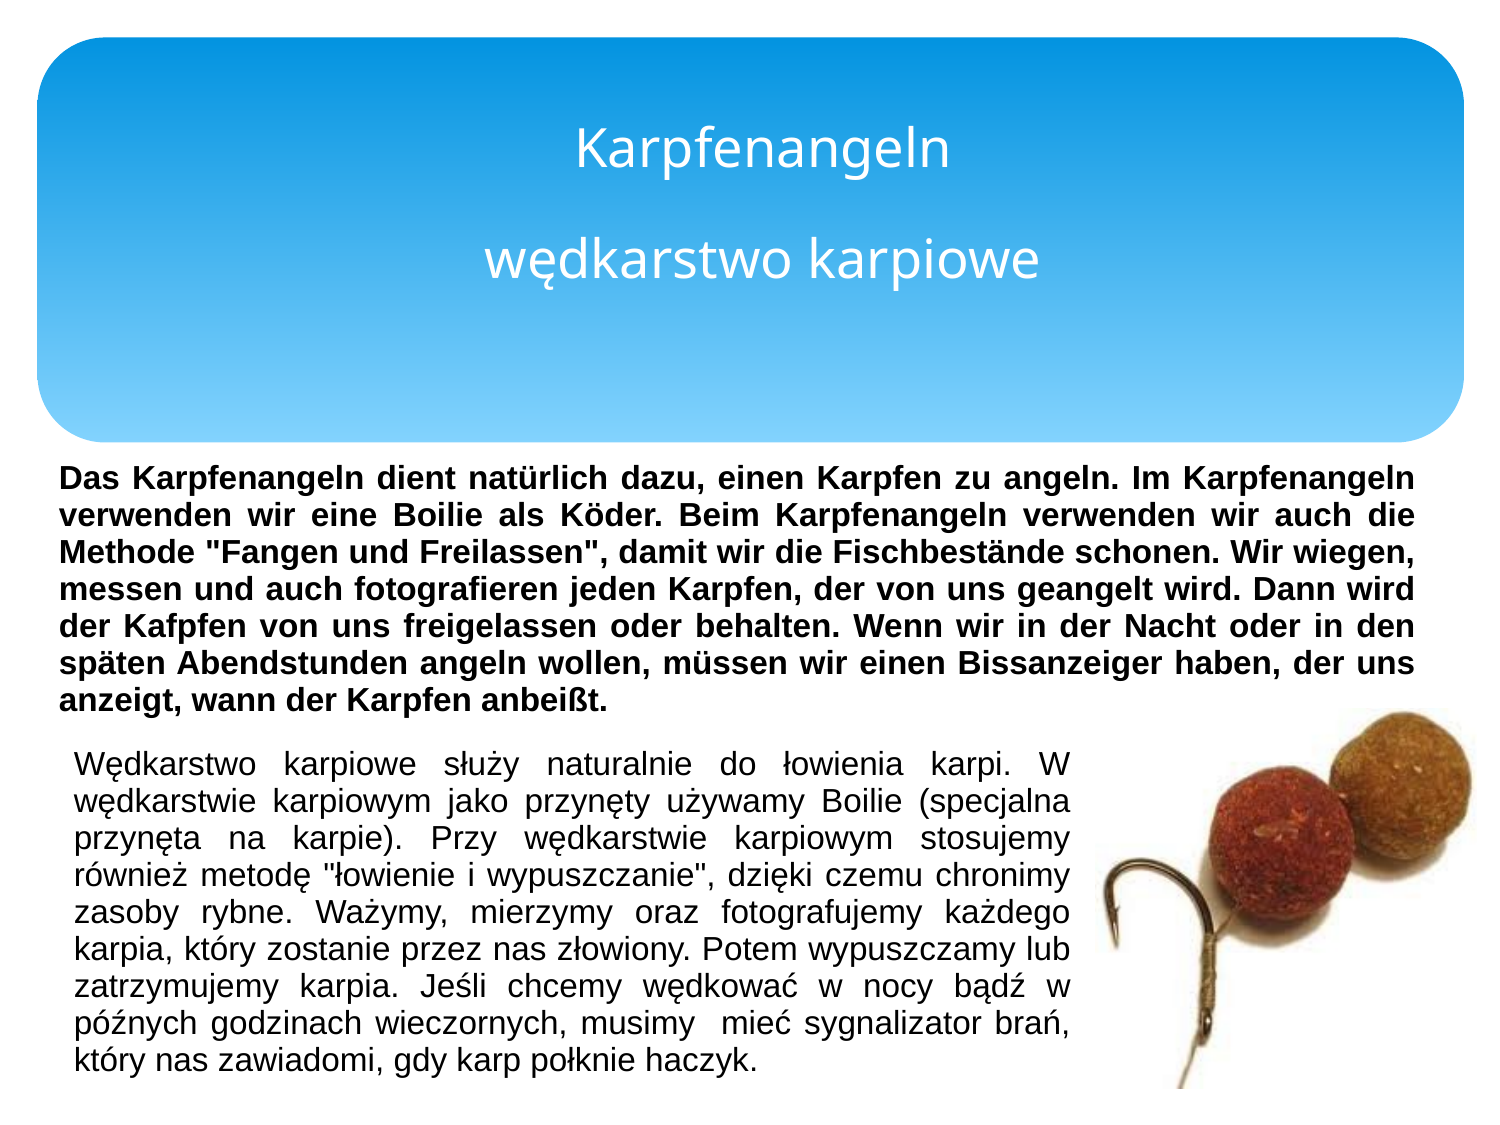

# Karpfenangeln wędkarstwo karpiowe
Das Karpfenangeln dient natürlich dazu, einen Karpfen zu angeln. Im Karpfenangeln verwenden wir eine Boilie als Köder. Beim Karpfenangeln verwenden wir auch die Methode "Fangen und Freilassen", damit wir die Fischbestände schonen. Wir wiegen, messen und auch fotografieren jeden Karpfen, der von uns geangelt wird. Dann wird der Kafpfen von uns freigelassen oder behalten. Wenn wir in der Nacht oder in den späten Abendstunden angeln wollen, müssen wir einen Bissanzeiger haben, der uns anzeigt, wann der Karpfen anbeißt.
Wędkarstwo karpiowe służy naturalnie do łowienia karpi. W wędkarstwie karpiowym jako przynęty używamy Boilie (specjalna przynęta na karpie). Przy wędkarstwie karpiowym stosujemy również metodę "łowienie i wypuszczanie", dzięki czemu chronimy zasoby rybne. Ważymy, mierzymy oraz fotografujemy każdego karpia, który zostanie przez nas złowiony. Potem wypuszczamy lub zatrzymujemy karpia. Jeśli chcemy wędkować w nocy bądź w późnych godzinach wieczornych, musimy mieć sygnalizator brań, który nas zawiadomi, gdy karp połknie haczyk.